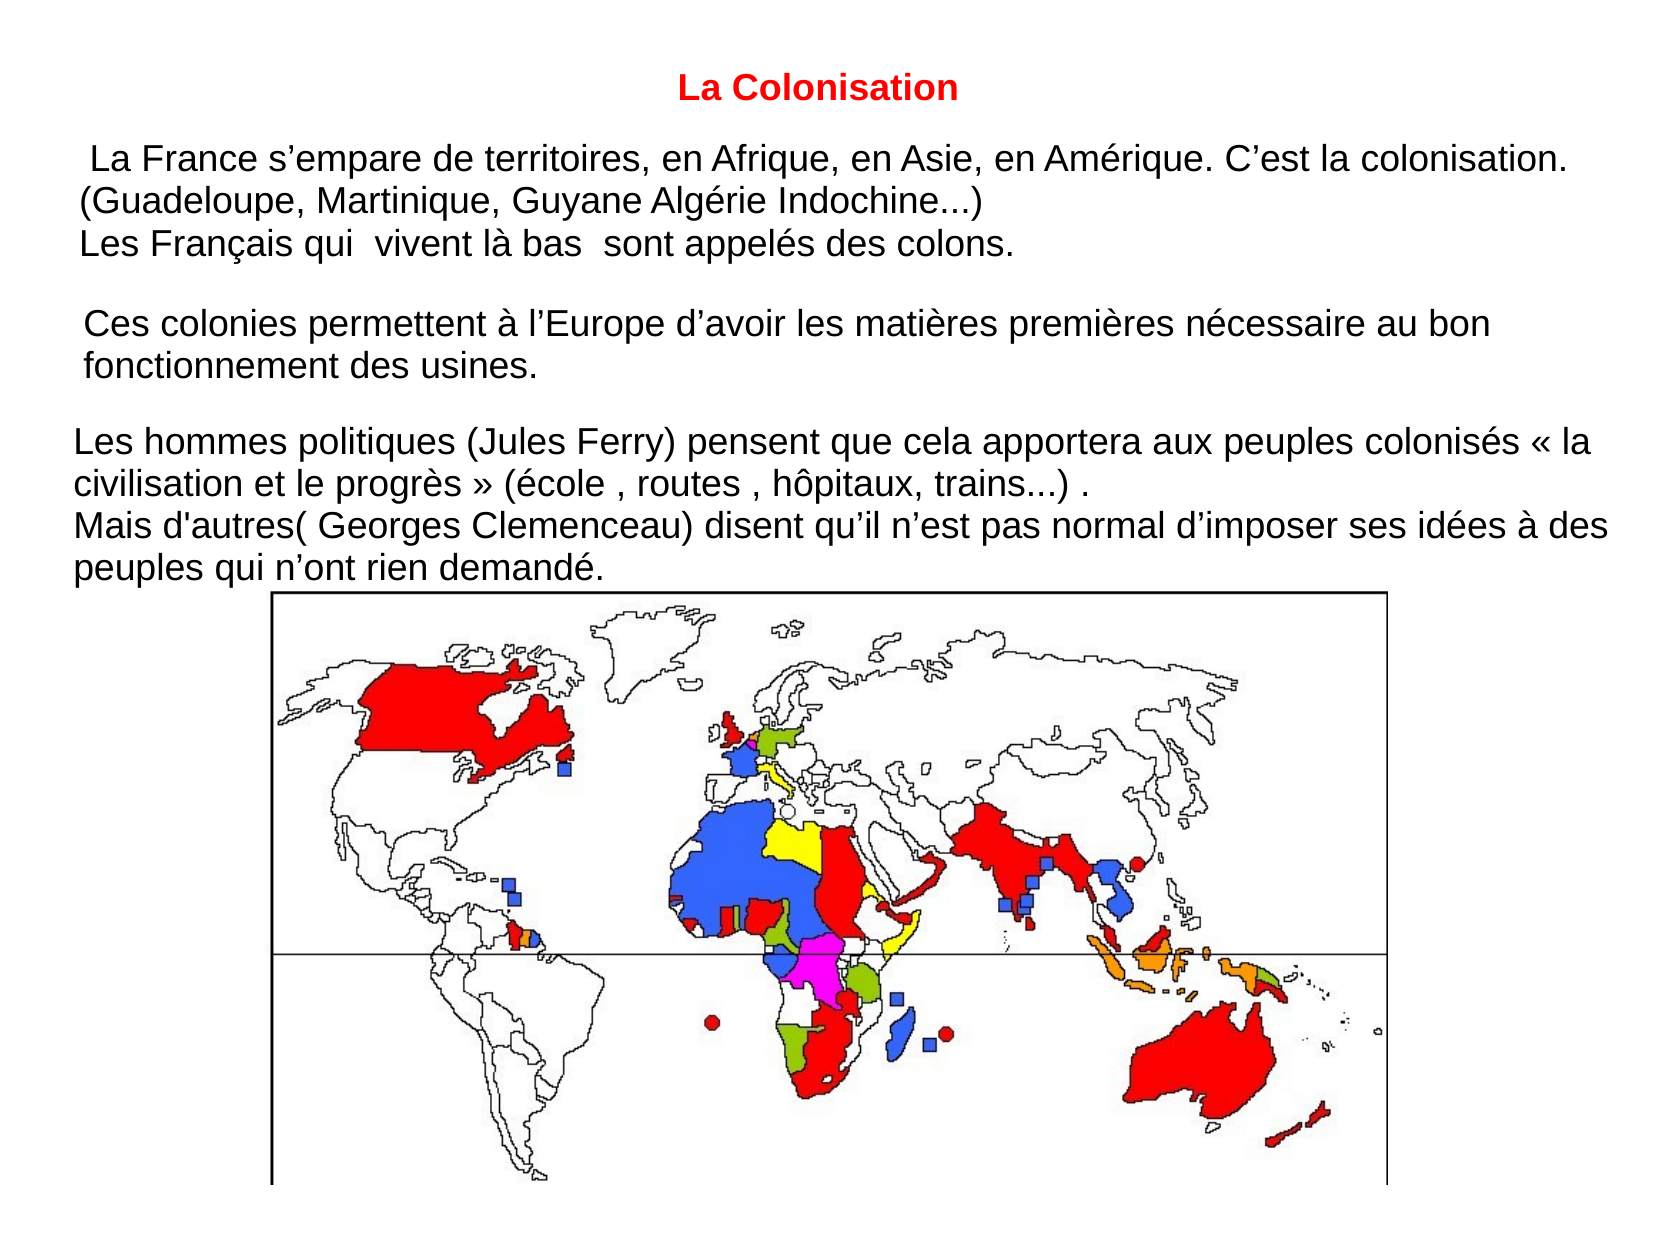

La Colonisation
 La France s’empare de territoires, en Afrique, en Asie, en Amérique. C’est la colonisation.
(Guadeloupe, Martinique, Guyane Algérie Indochine...)
Les Français qui vivent là bas sont appelés des colons.
Ces colonies permettent à l’Europe d’avoir les matières premières nécessaire au bon fonctionnement des usines.
Les hommes politiques (Jules Ferry) pensent que cela apportera aux peuples colonisés « la civilisation et le progrès » (école , routes , hôpitaux, trains...) .
Mais d'autres( Georges Clemenceau) disent qu’il n’est pas normal d’imposer ses idées à des peuples qui n’ont rien demandé.